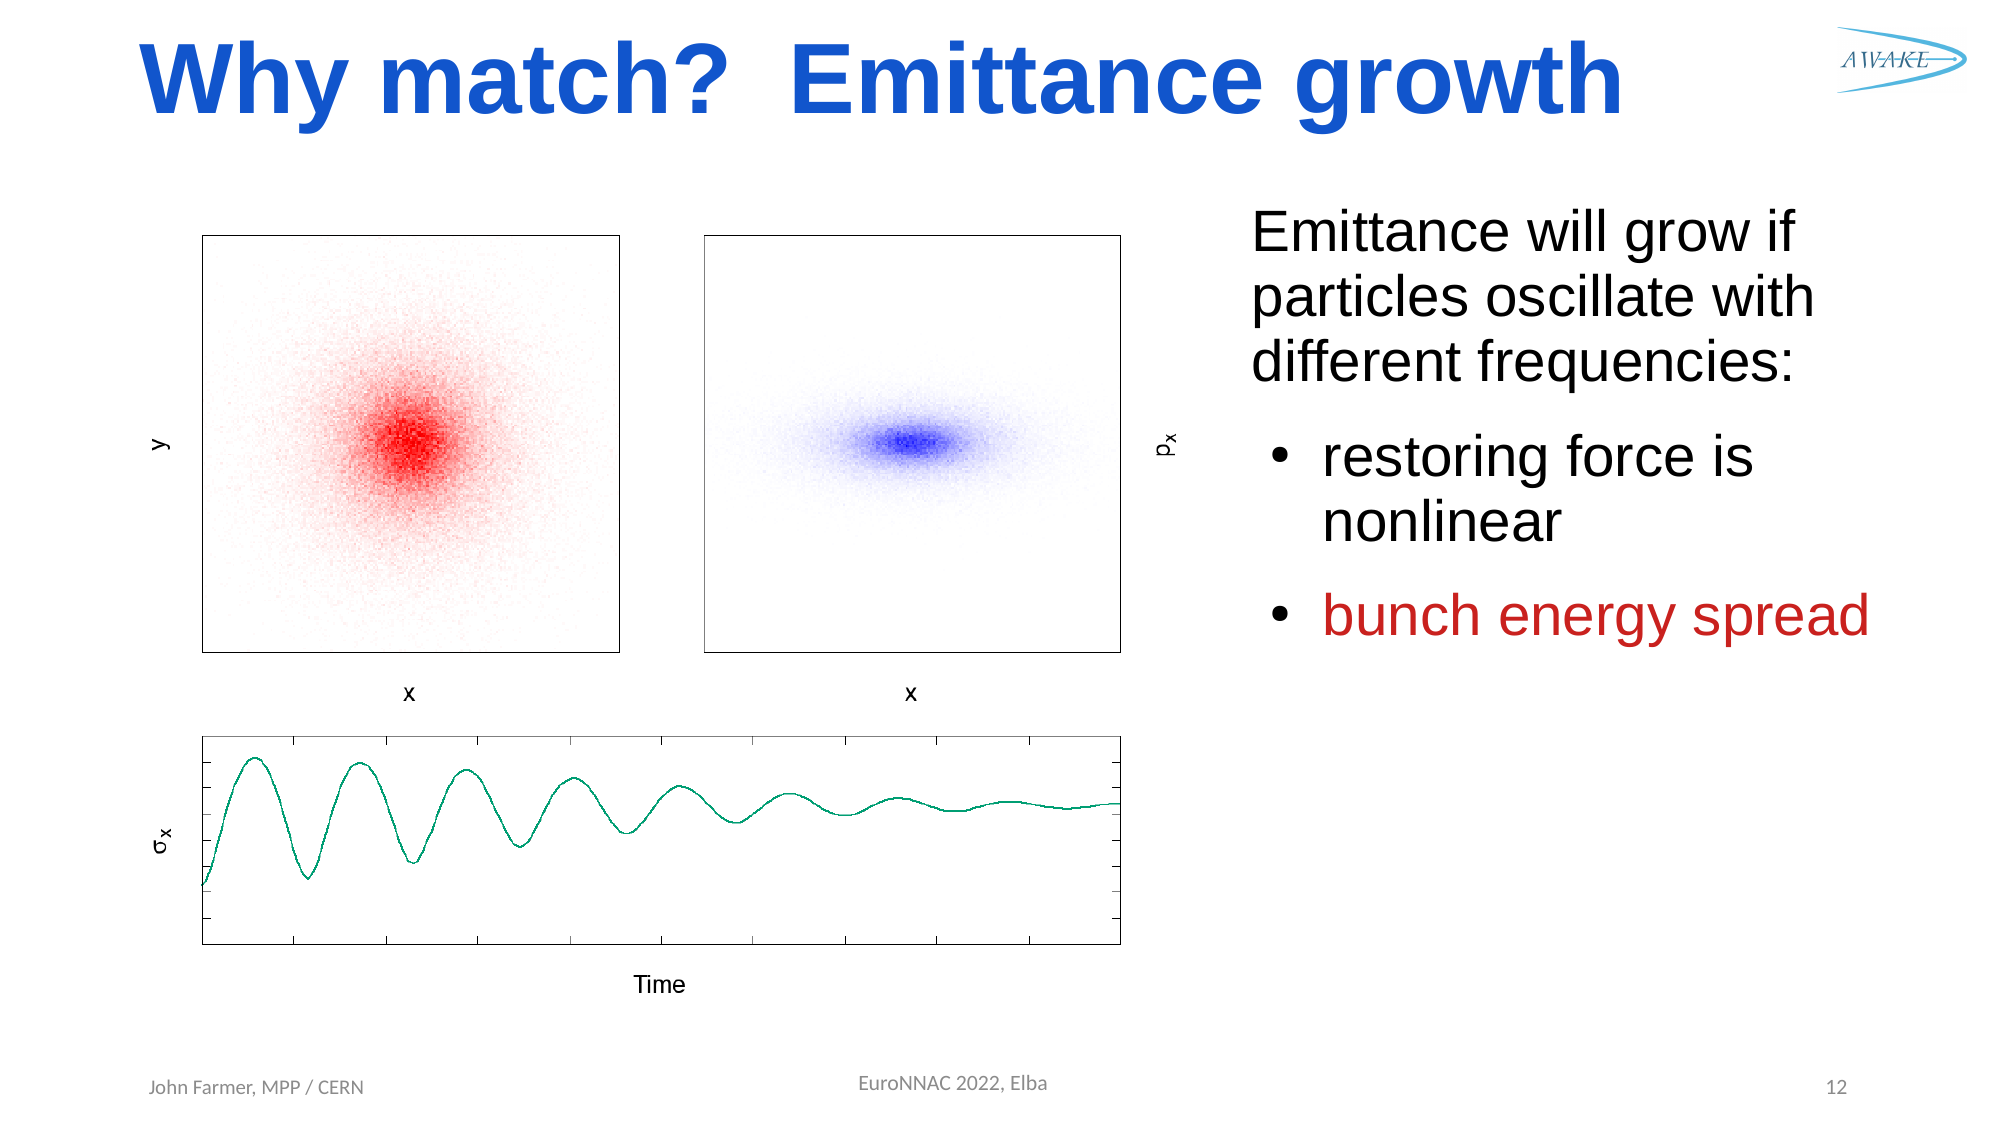

# Why match? Emittance growth
Emittance will grow if particles oscillate with different frequencies:
restoring force is nonlinear
bunch energy spread
12